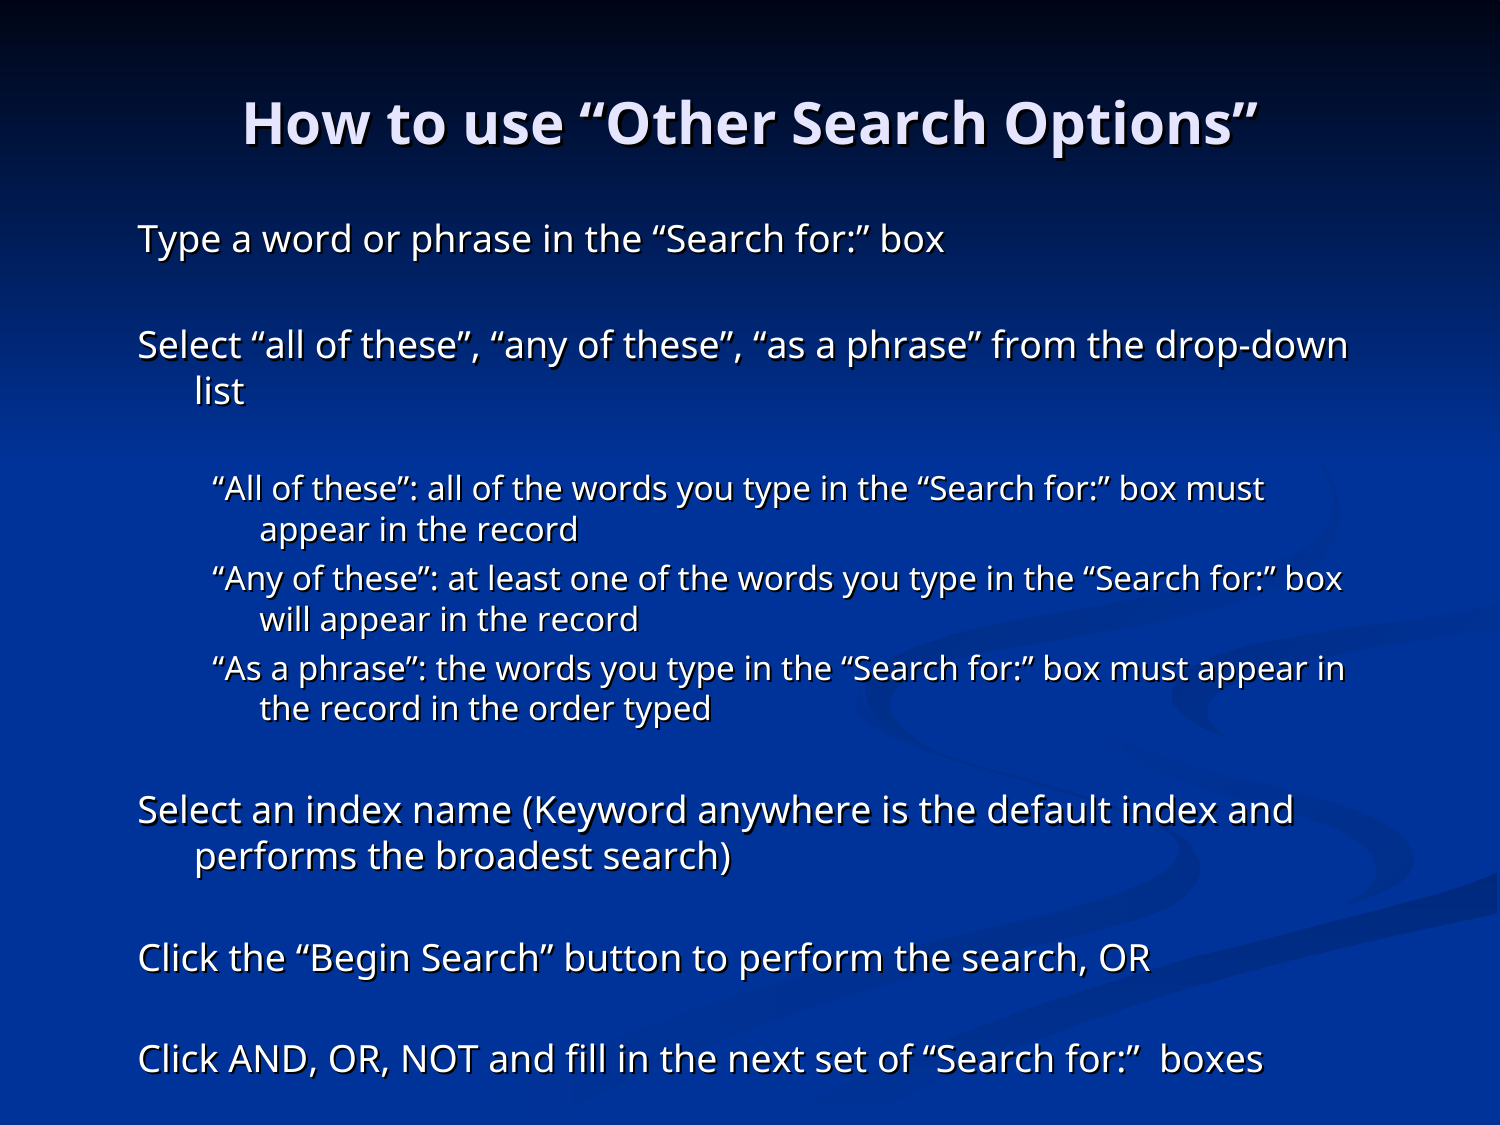

# How to use “Other Search Options”
Type a word or phrase in the “Search for:” box
Select “all of these”, “any of these”, “as a phrase” from the drop-down list
“All of these”: all of the words you type in the “Search for:” box must appear in the record
“Any of these”: at least one of the words you type in the “Search for:” box will appear in the record
“As a phrase”: the words you type in the “Search for:” box must appear in the record in the order typed
Select an index name (Keyword anywhere is the default index and performs the broadest search)
Click the “Begin Search” button to perform the search, OR
Click AND, OR, NOT and fill in the next set of “Search for:” boxes